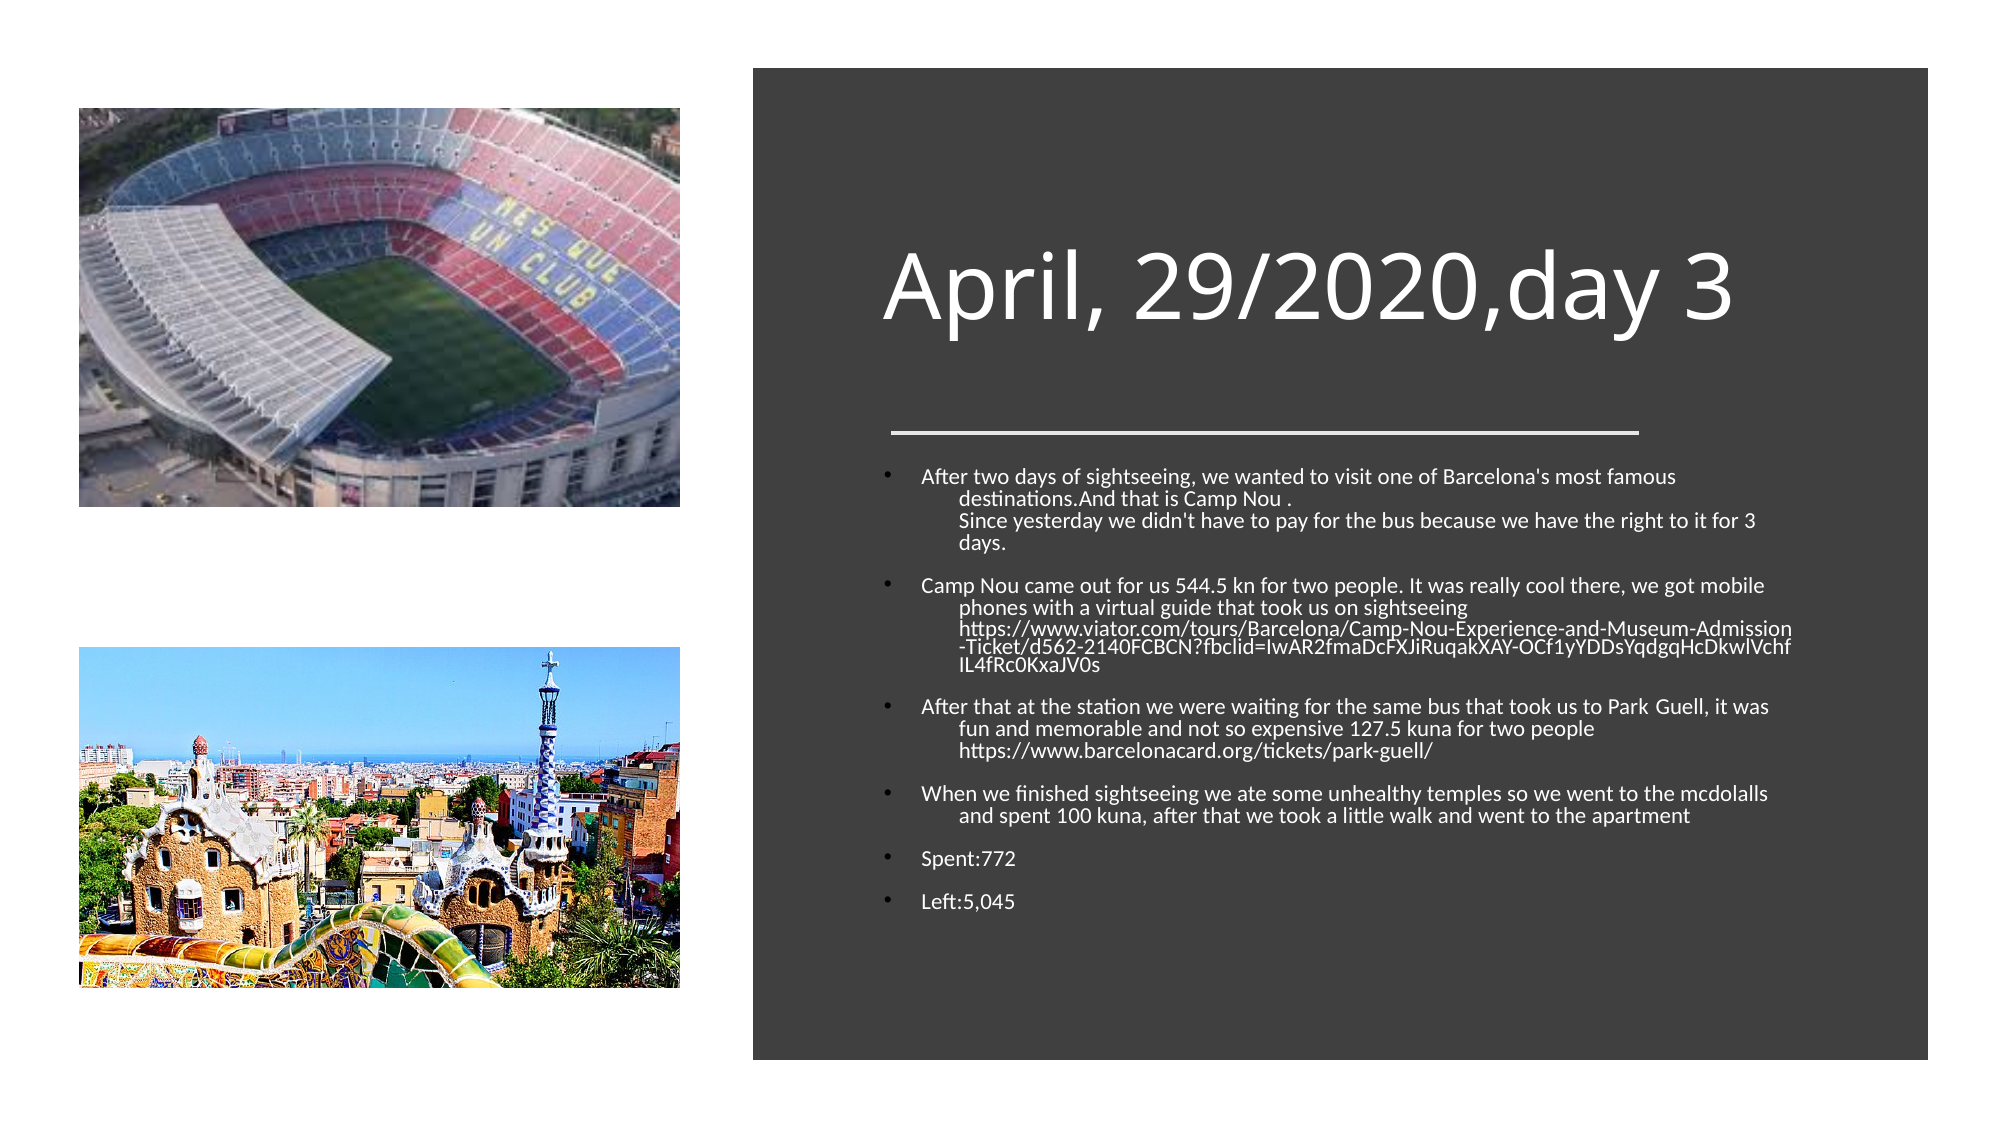

# April, 29/2020,day 3
After two days of sightseeing, we wanted to visit one of Barcelona's most famous destinations.And that is Camp Nou .
Since yesterday we didn't have to pay for the bus because we have the right to it for 3 days.
Camp Nou came out for us 544.5 kn for two people. It was really cool there, we got mobile phones with a virtual guide that took us on sightseeing https://www.viator.com/tours/Barcelona/Camp-Nou-Experience-and-Museum-Admission-Ticket/d562-2140FCBCN?fbclid=IwAR2fmaDcFXJiRuqakXAY-OCf1yYDDsYqdgqHcDkwlVchfIL4fRc0KxaJV0s
After that at the station we were waiting for the same bus that took us to Park Guell, it was fun and memorable and not so expensive 127.5 kuna for two peoplehttps://www.barcelonacard.org/tickets/park-guell/
When we finished sightseeing we ate some unhealthy temples so we went to the mcdolalls and spent 100 kuna, after that we took a little walk and went to the apartment
Spent:772
Left:5,045